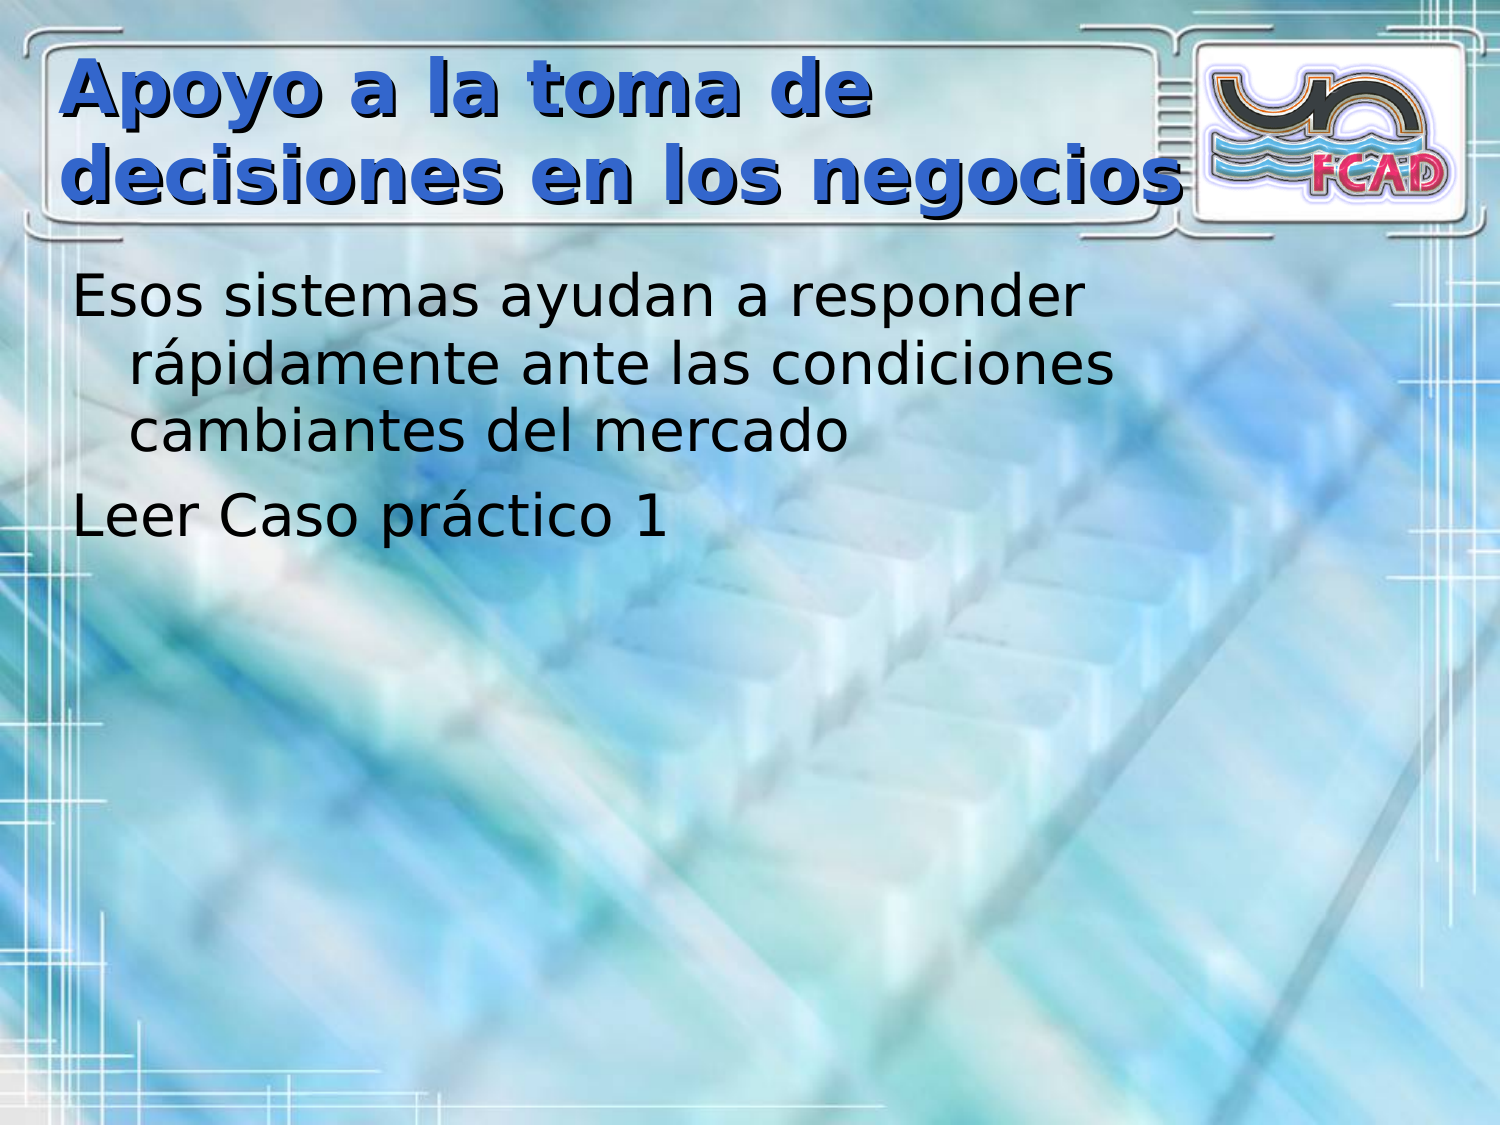

# Apoyo a la toma de decisiones en los negocios
Esos sistemas ayudan a responder rápidamente ante las condiciones cambiantes del mercado
Leer Caso práctico 1